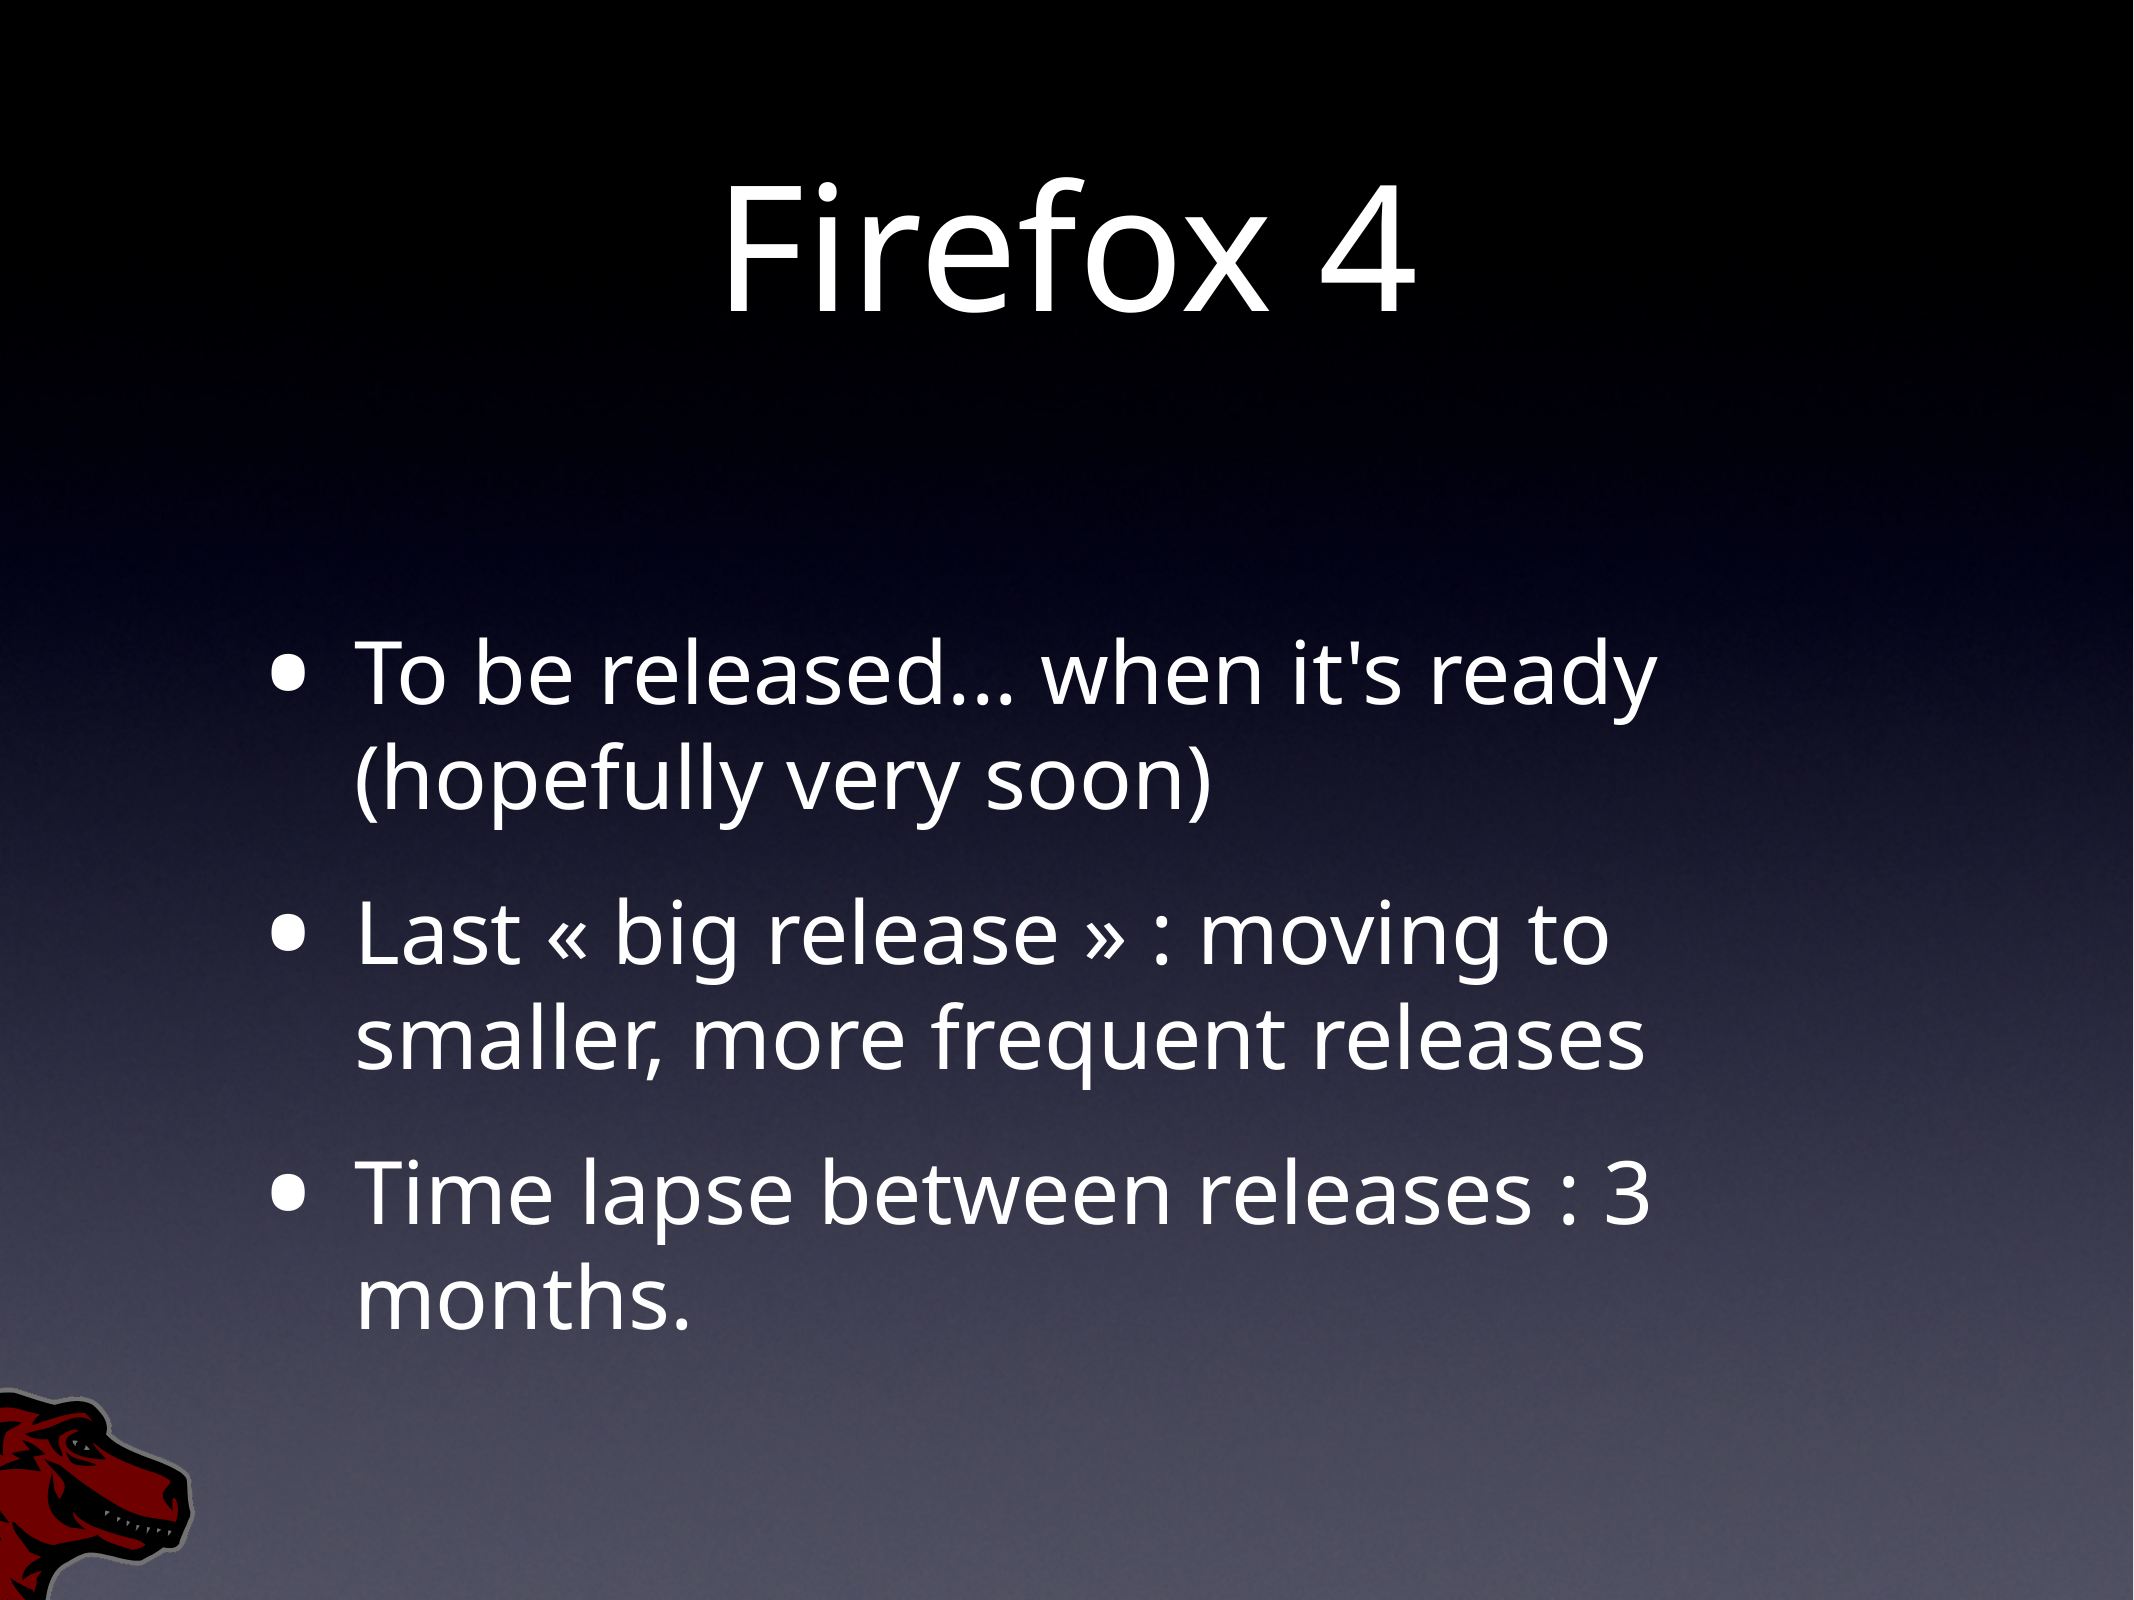

# Firefox 4
To be released... when it's ready (hopefully very soon)
Last « big release » : moving to smaller, more frequent releases
Time lapse between releases : 3 months.